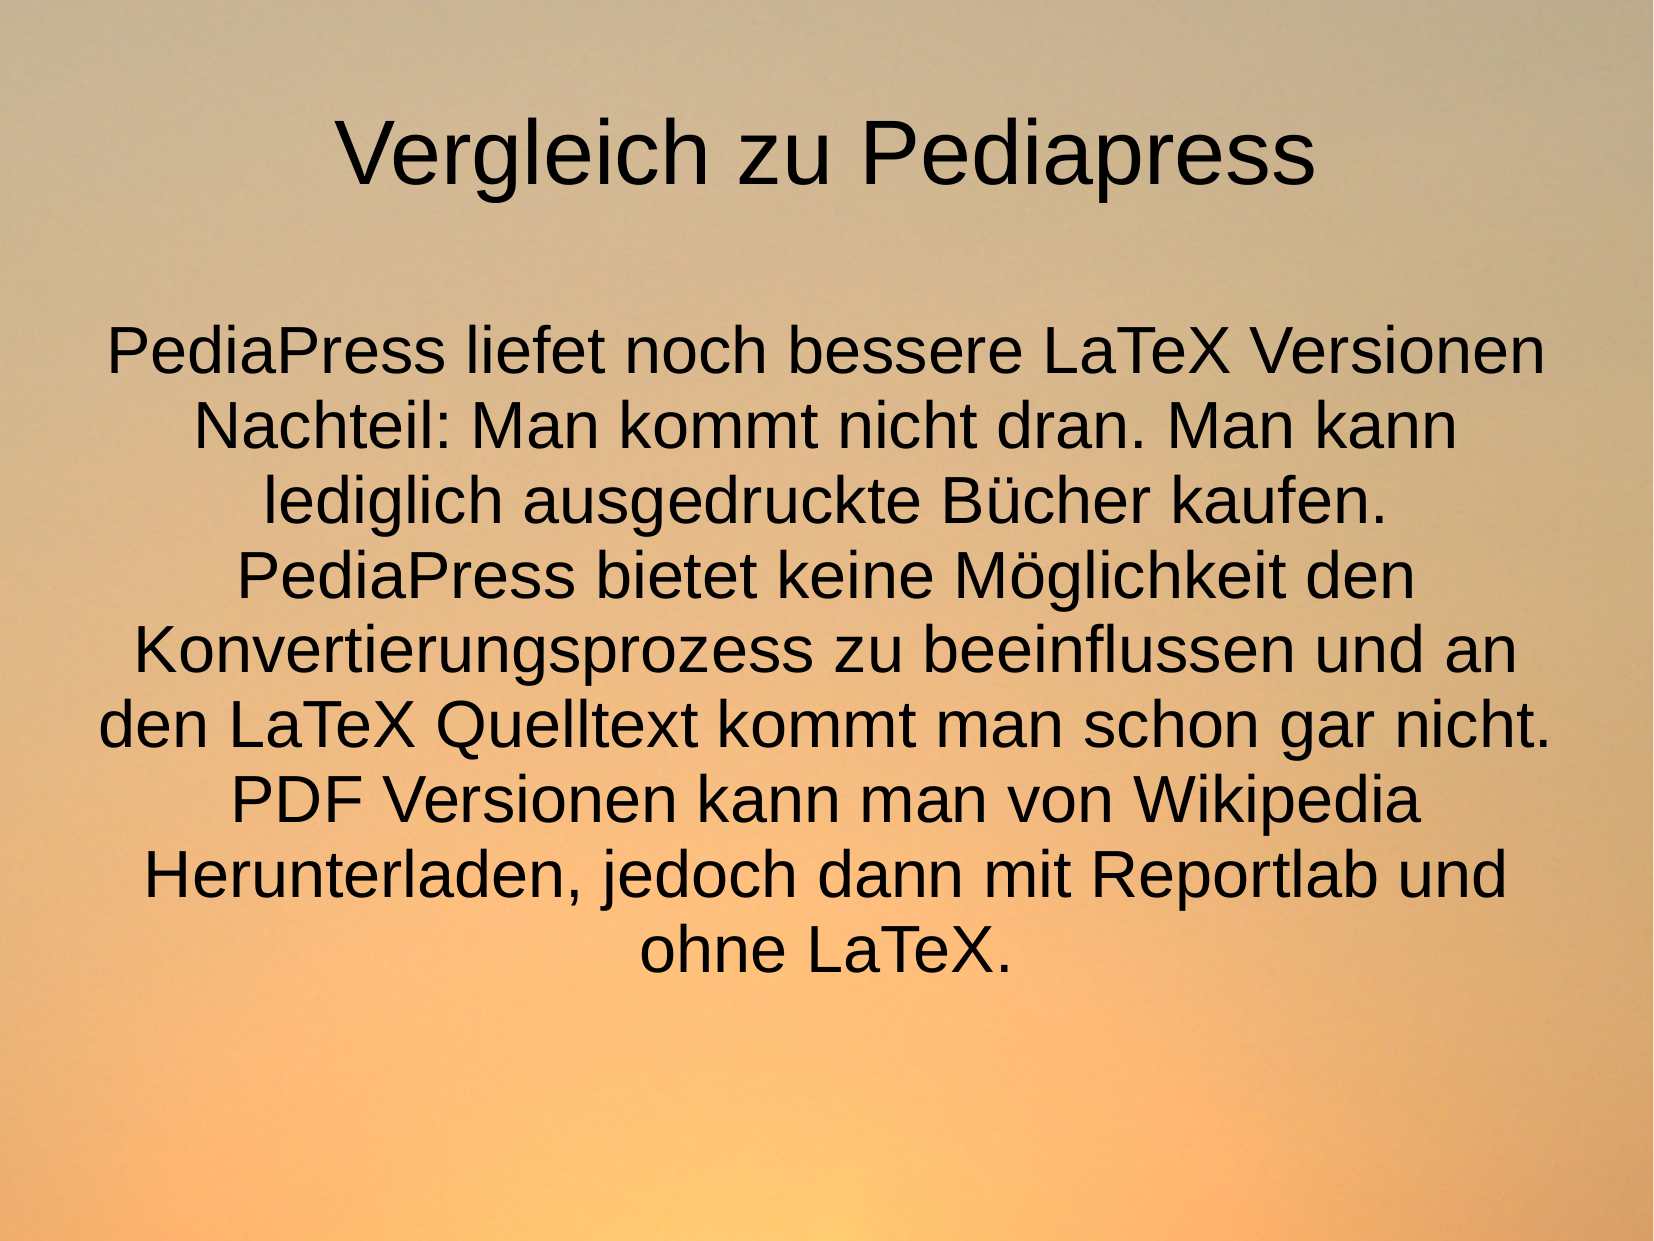

# Vergleich zu Pediapress
PediaPress liefet noch bessere LaTeX Versionen
Nachteil: Man kommt nicht dran. Man kann lediglich ausgedruckte Bücher kaufen.
PediaPress bietet keine Möglichkeit den Konvertierungsprozess zu beeinflussen und an den LaTeX Quelltext kommt man schon gar nicht.
PDF Versionen kann man von Wikipedia Herunterladen, jedoch dann mit Reportlab und ohne LaTeX.